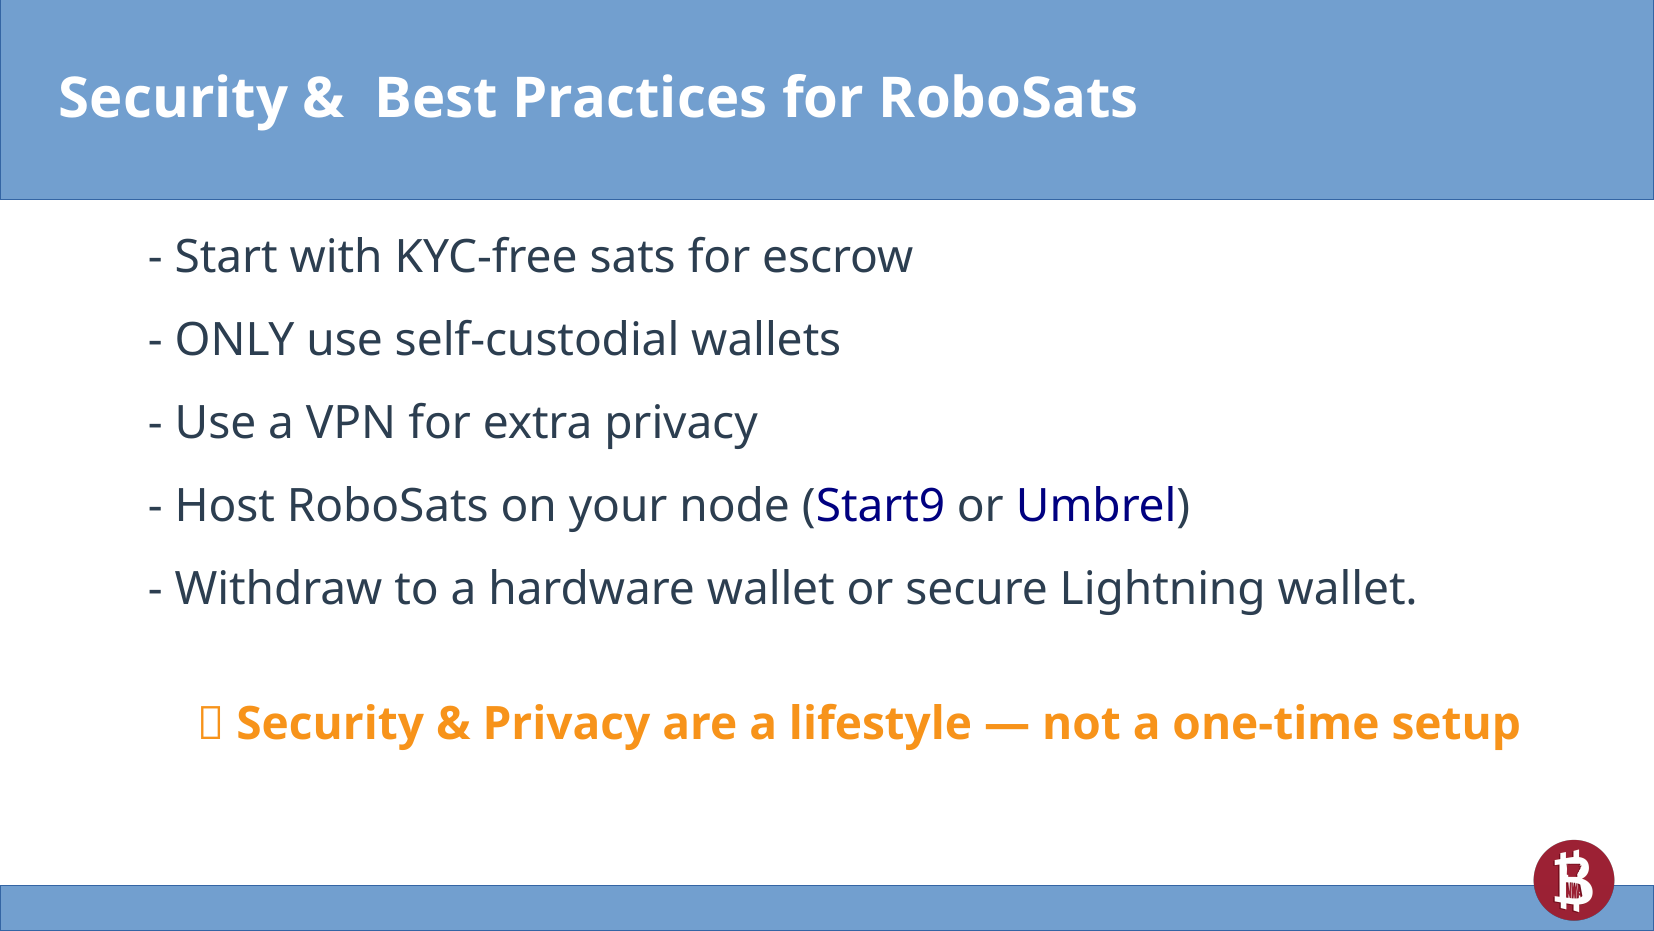

# Security & Best Practices for RoboSats
- Start with KYC-free sats for escrow
- ONLY use self-custodial wallets
- Use a VPN for extra privacy
- Host RoboSats on your node (Start9 or Umbrel)
- Withdraw to a hardware wallet or secure Lightning wallet.
🔐 Security & Privacy are a lifestyle — not a one-time setup